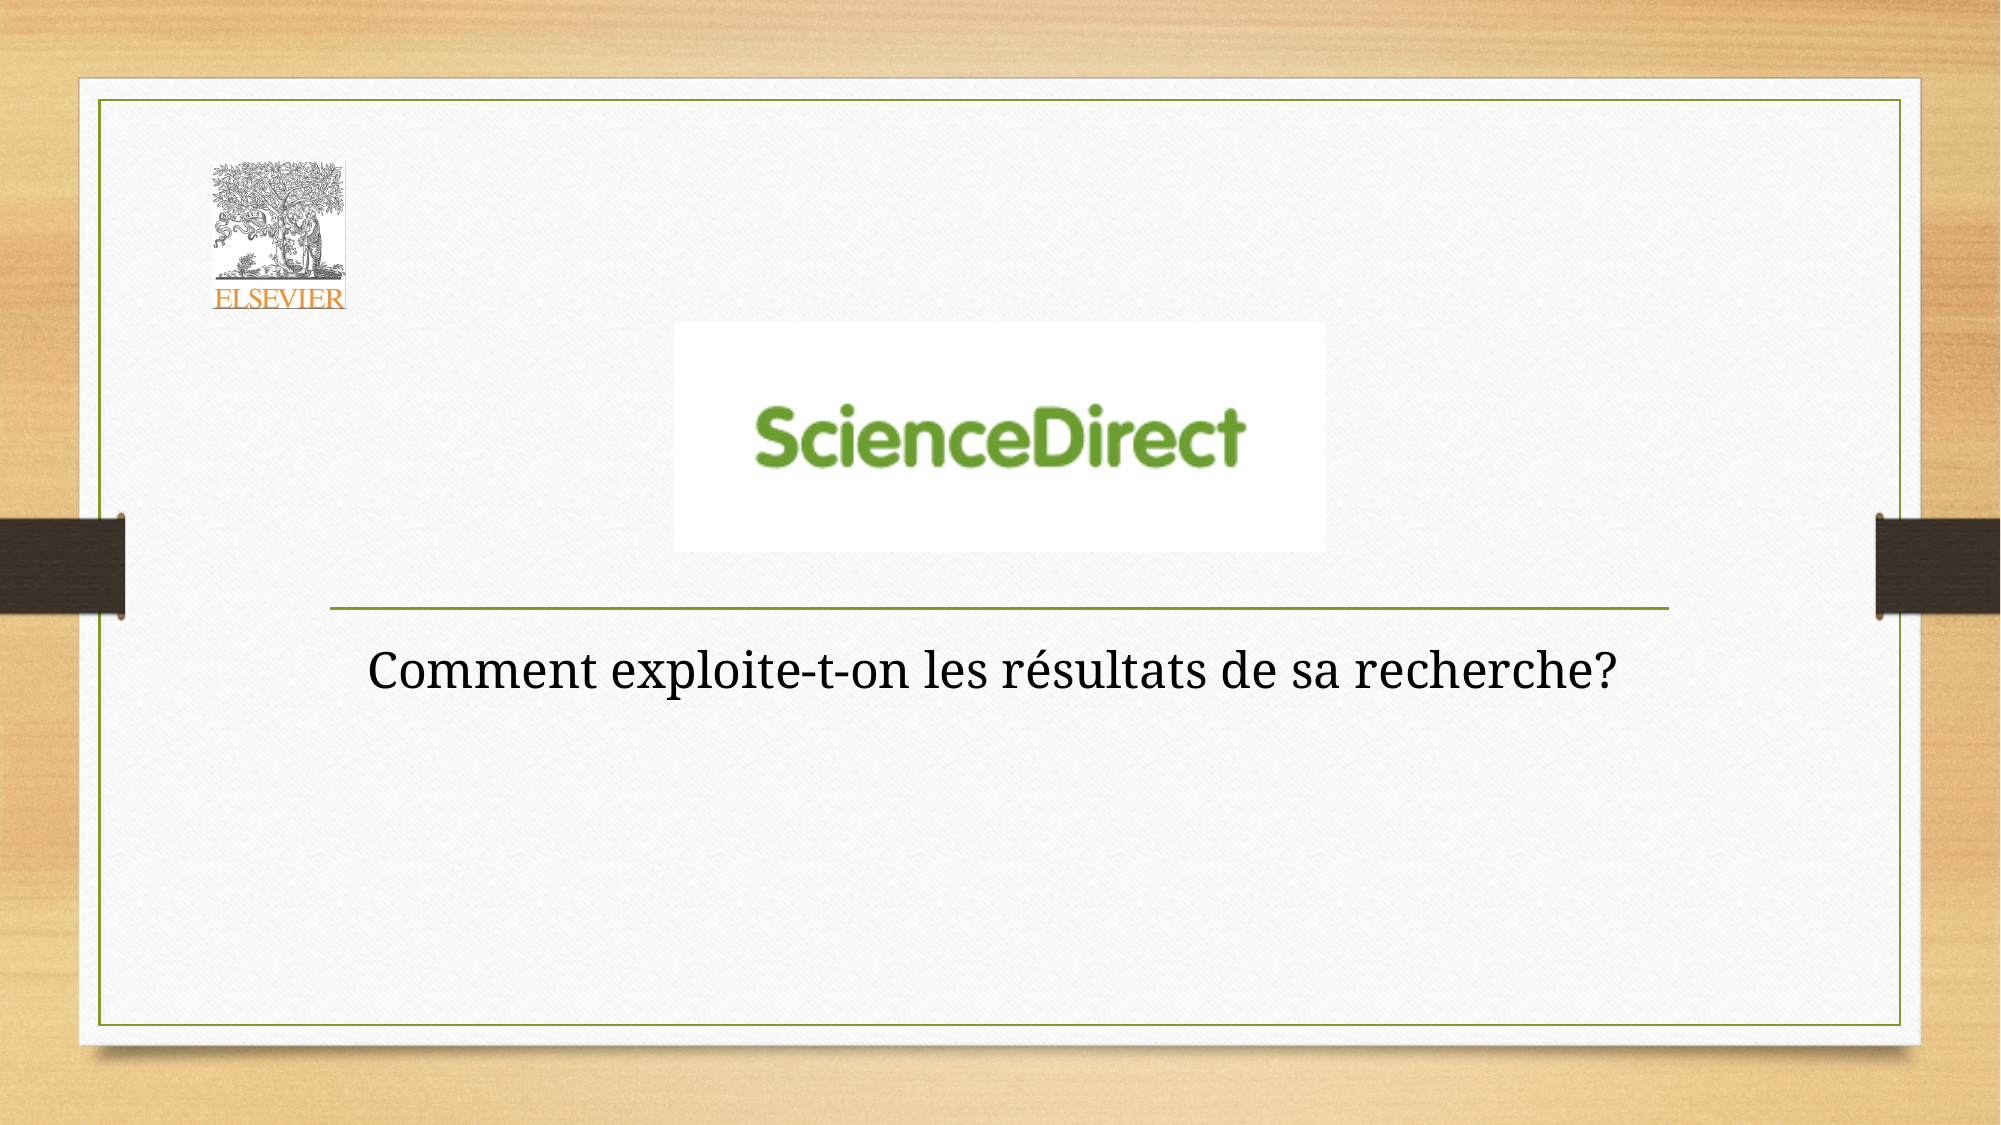

#
Comment exploite-t-on les résultats de sa recherche?